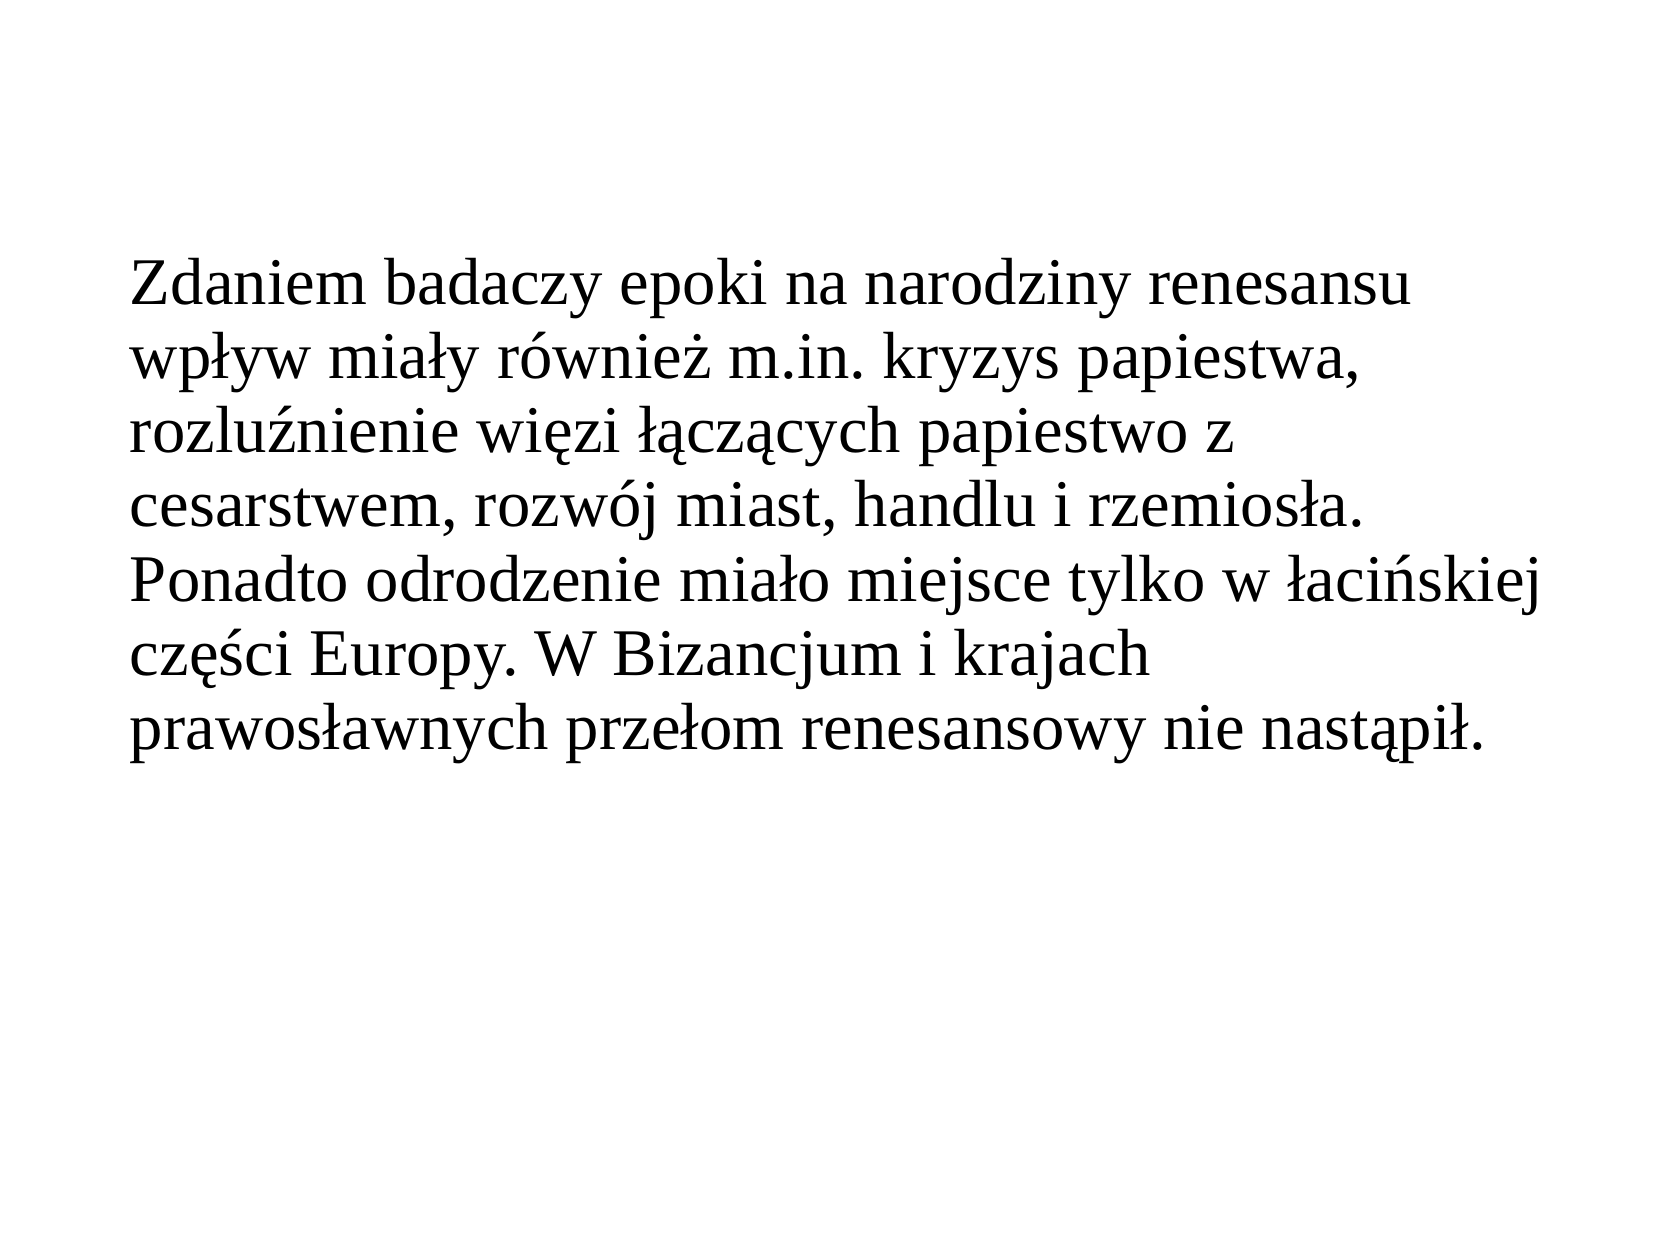

#
Zdaniem badaczy epoki na narodziny renesansu wpływ miały również m.in. kryzys papiestwa, rozluźnienie więzi łączących papiestwo z cesarstwem, rozwój miast, handlu i rzemiosła. Ponadto odrodzenie miało miejsce tylko w łacińskiej części Europy. W Bizancjum i krajach prawosławnych przełom renesansowy nie nastąpił.